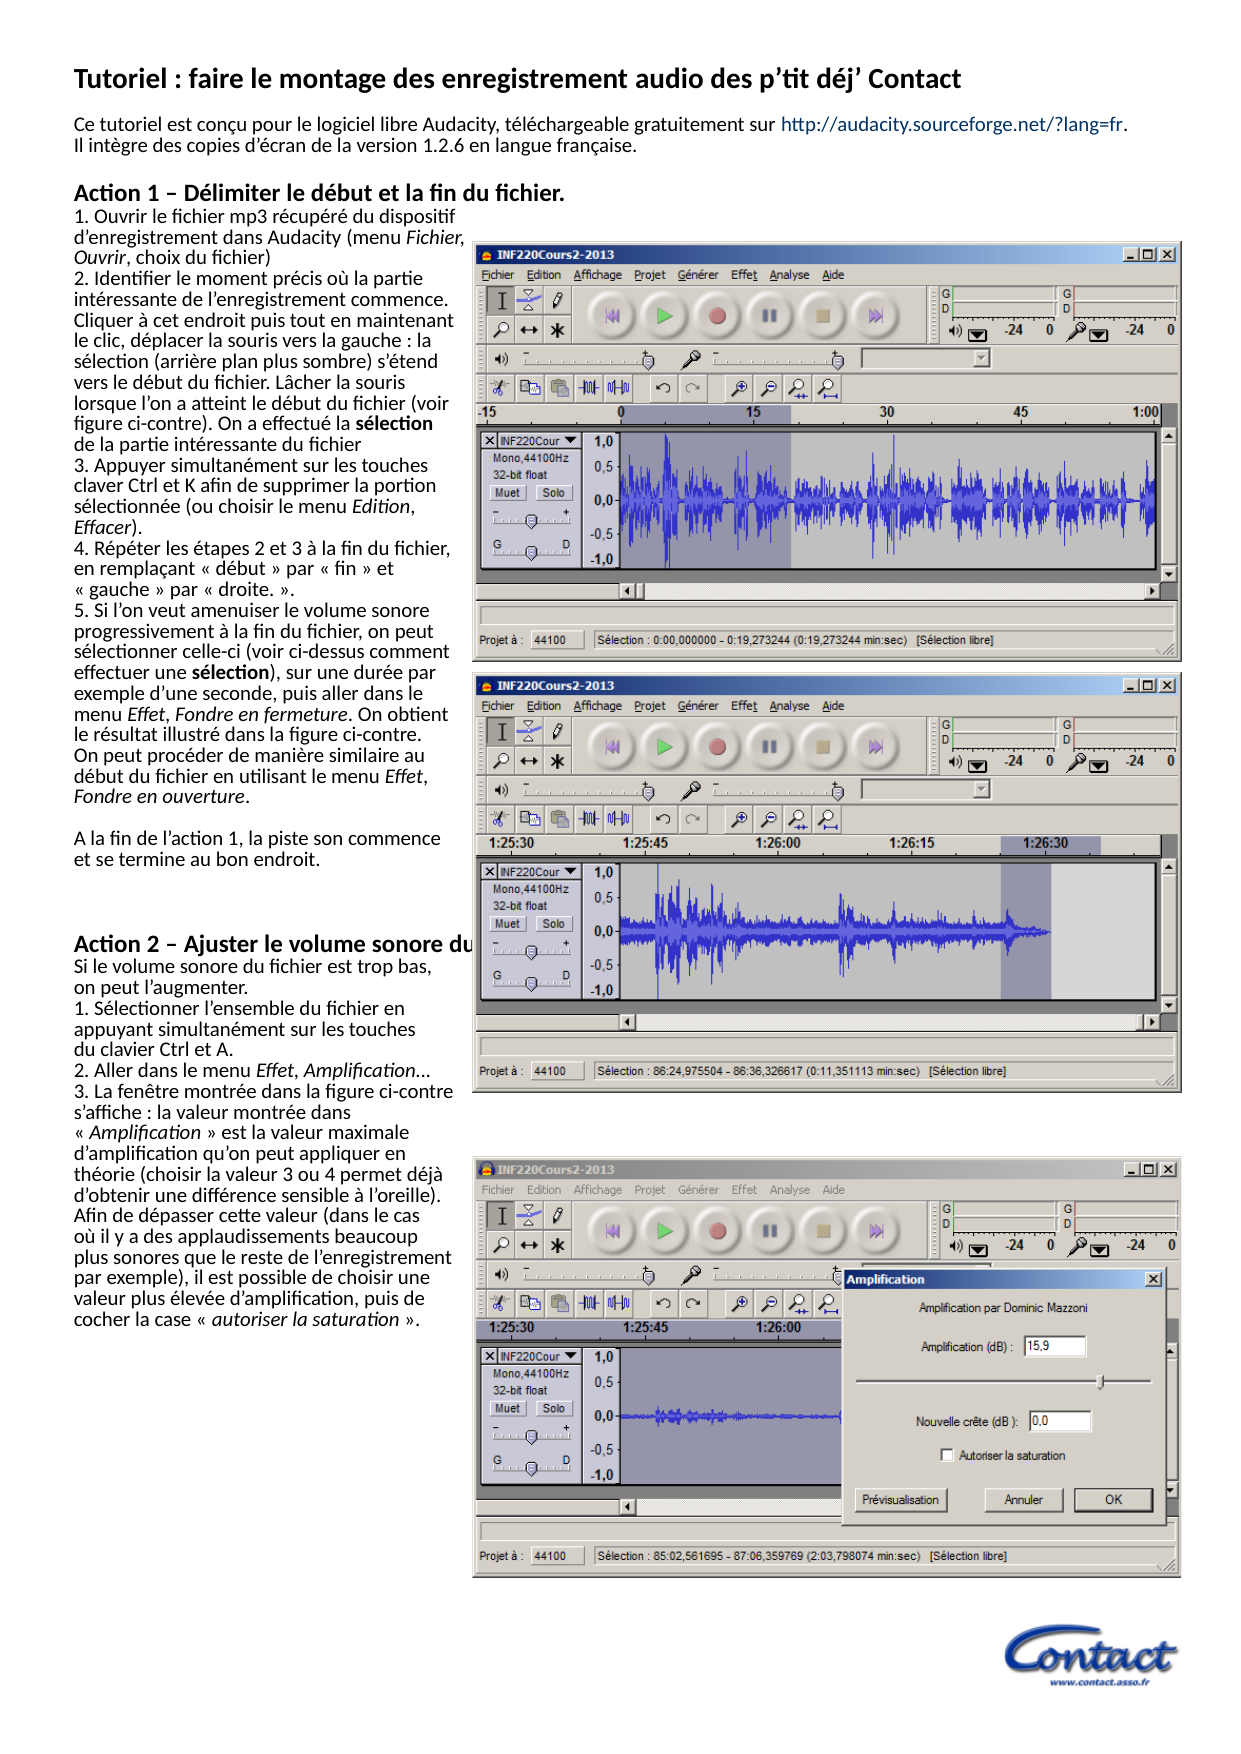

Tutoriel : faire le montage des enregistrement audio des p’tit déj’ Contact
Ce tutoriel est conçu pour le logiciel libre Audacity, téléchargeable gratuitement sur http://audacity.sourceforge.net/?lang=fr.
Il intègre des copies d’écran de la version 1.2.6 en langue française.
Action 1 – Délimiter le début et la fin du fichier.
1. Ouvrir le fichier mp3 récupéré du dispositif
d’enregistrement dans Audacity (menu Fichier,
Ouvrir, choix du fichier)
2. Identifier le moment précis où la partie
intéressante de l’enregistrement commence.
Cliquer à cet endroit puis tout en maintenant
le clic, déplacer la souris vers la gauche : la
sélection (arrière plan plus sombre) s’étend
vers le début du fichier. Lâcher la souris
lorsque l’on a atteint le début du fichier (voir
figure ci-contre). On a effectué la sélection
de la partie intéressante du fichier
3. Appuyer simultanément sur les touches
claver Ctrl et K afin de supprimer la portion
sélectionnée (ou choisir le menu Edition,
Effacer).
4. Répéter les étapes 2 et 3 à la fin du fichier,
en remplaçant « début » par « fin » et
« gauche » par « droite. ».
5. Si l’on veut amenuiser le volume sonore
progressivement à la fin du fichier, on peut
sélectionner celle-ci (voir ci-dessus comment
effectuer une sélection), sur une durée par
exemple d’une seconde, puis aller dans le
menu Effet, Fondre en fermeture. On obtient
le résultat illustré dans la figure ci-contre.
On peut procéder de manière similaire au
début du fichier en utilisant le menu Effet,
Fondre en ouverture.
A la fin de l’action 1, la piste son commence
et se termine au bon endroit.
Action 2 – Ajuster le volume sonore du fichier
Si le volume sonore du fichier est trop bas,
on peut l’augmenter.
1. Sélectionner l’ensemble du fichier en
appuyant simultanément sur les touches
du clavier Ctrl et A.
2. Aller dans le menu Effet, Amplification...
3. La fenêtre montrée dans la figure ci-contre
s’affiche : la valeur montrée dans
« Amplification » est la valeur maximale
d’amplification qu’on peut appliquer en
théorie (choisir la valeur 3 ou 4 permet déjà
d’obtenir une différence sensible à l’oreille).
Afin de dépasser cette valeur (dans le cas
où il y a des applaudissements beaucoup
plus sonores que le reste de l’enregistrement
par exemple), il est possible de choisir une
valeur plus élevée d’amplification, puis de
cocher la case « autoriser la saturation ».